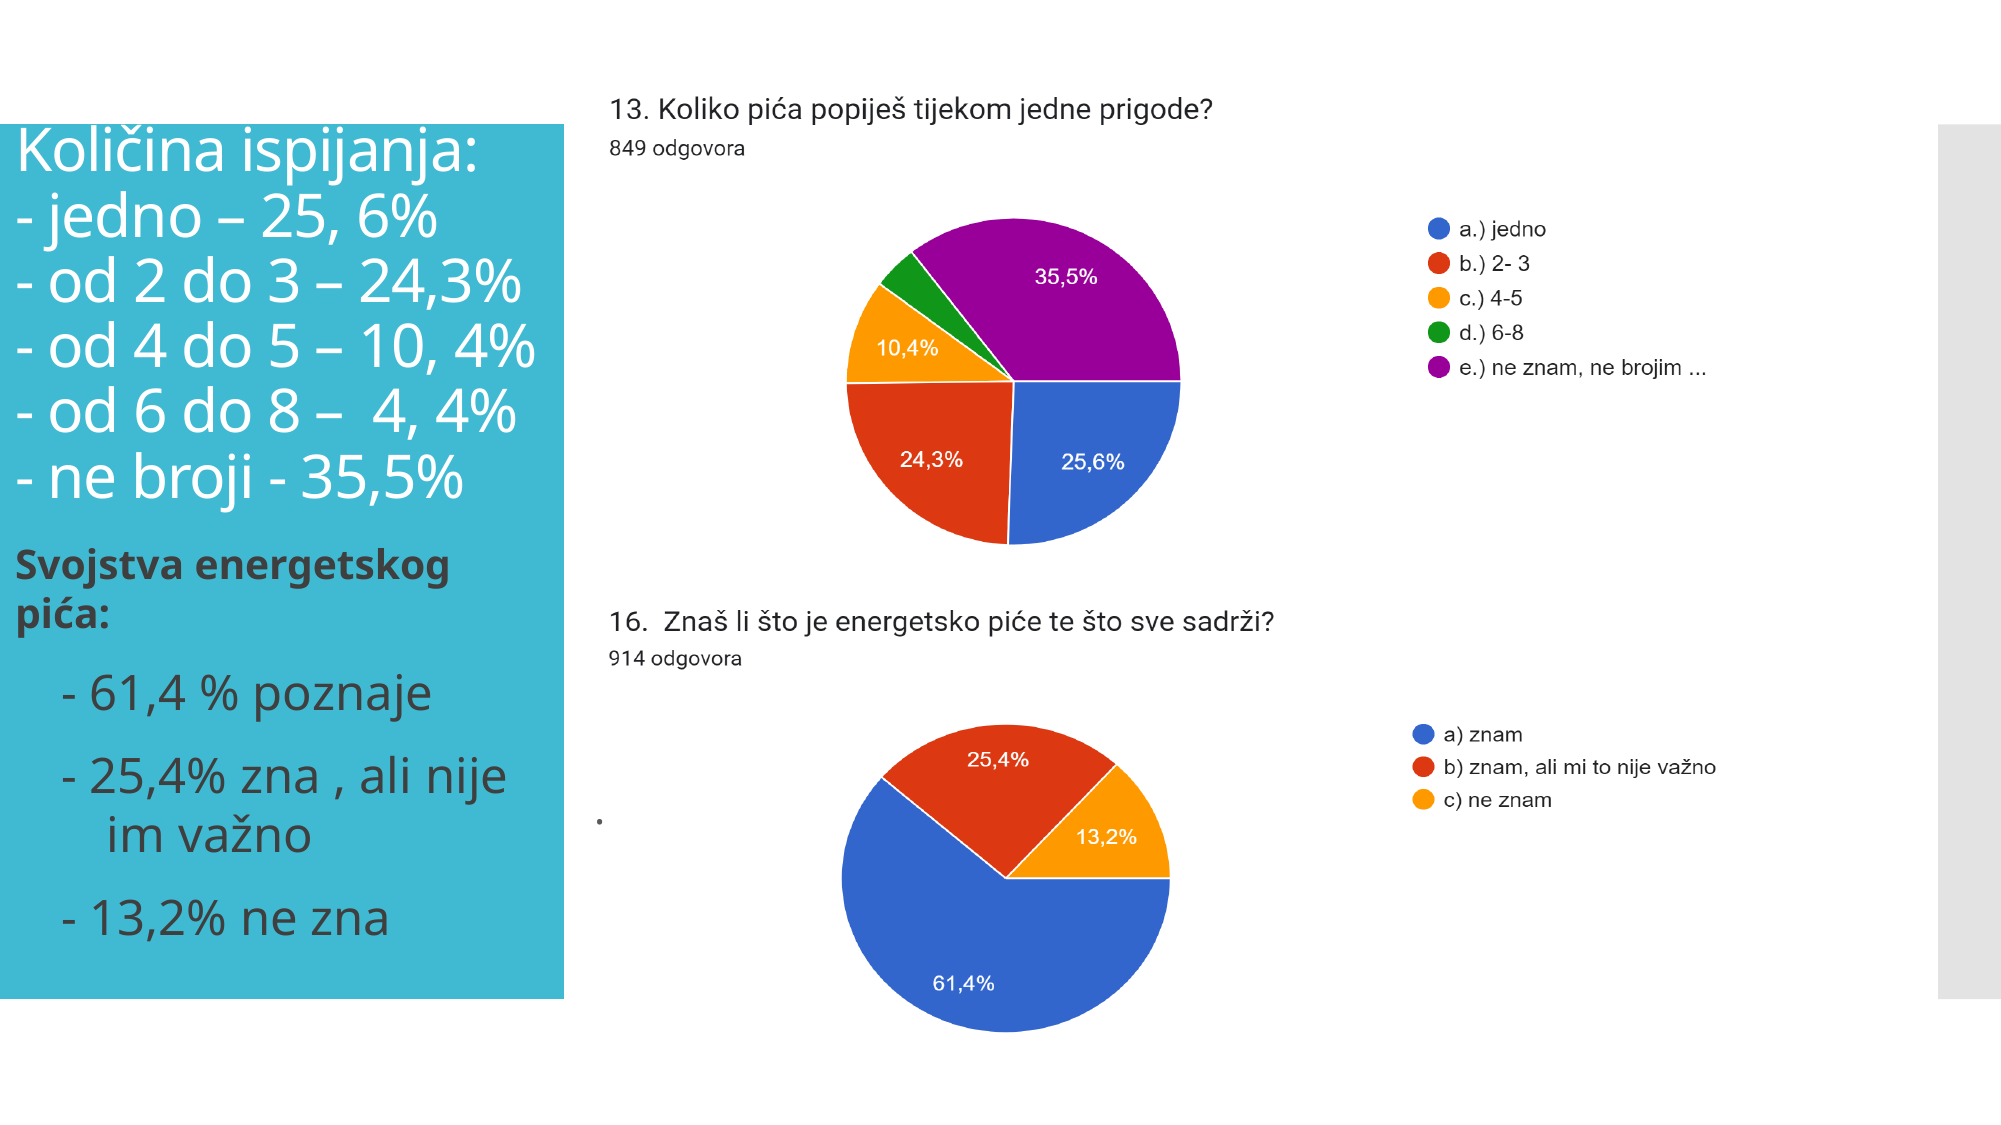

# Količina ispijanja: - jedno – 25, 6% - od 2 do 3 – 24,3% - od 4 do 5 – 10, 4% - od 6 do 8 – 4, 4% - ne broji - 35,5%
Svojstva energetskog pića:
- 61,4 % poznaje
- 25,4% zna , ali nije im važno
- 13,2% ne zna
.